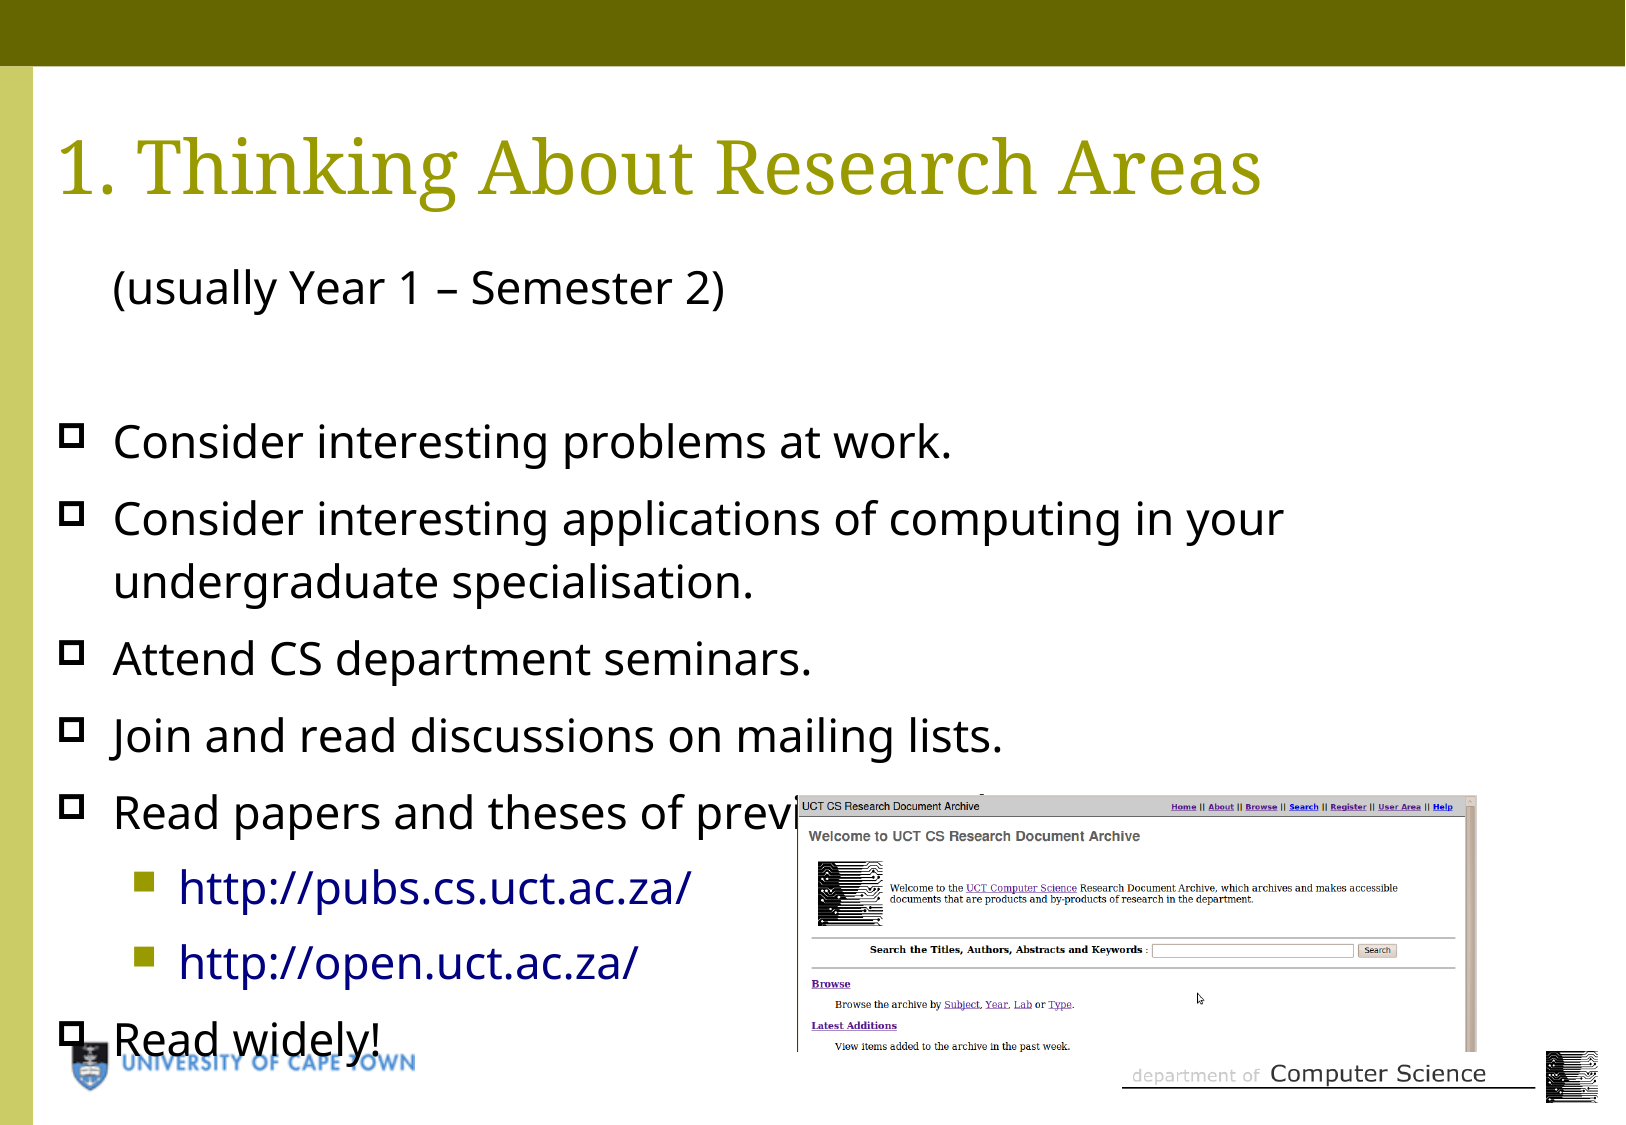

# 1. Thinking About Research Areas
(usually Year 1 – Semester 2)
Consider interesting problems at work.
Consider interesting applications of computing in your undergraduate specialisation.
Attend CS department seminars.
Join and read discussions on mailing lists.
Read papers and theses of previous students on:
http://pubs.cs.uct.ac.za/
http://open.uct.ac.za/
Read widely!